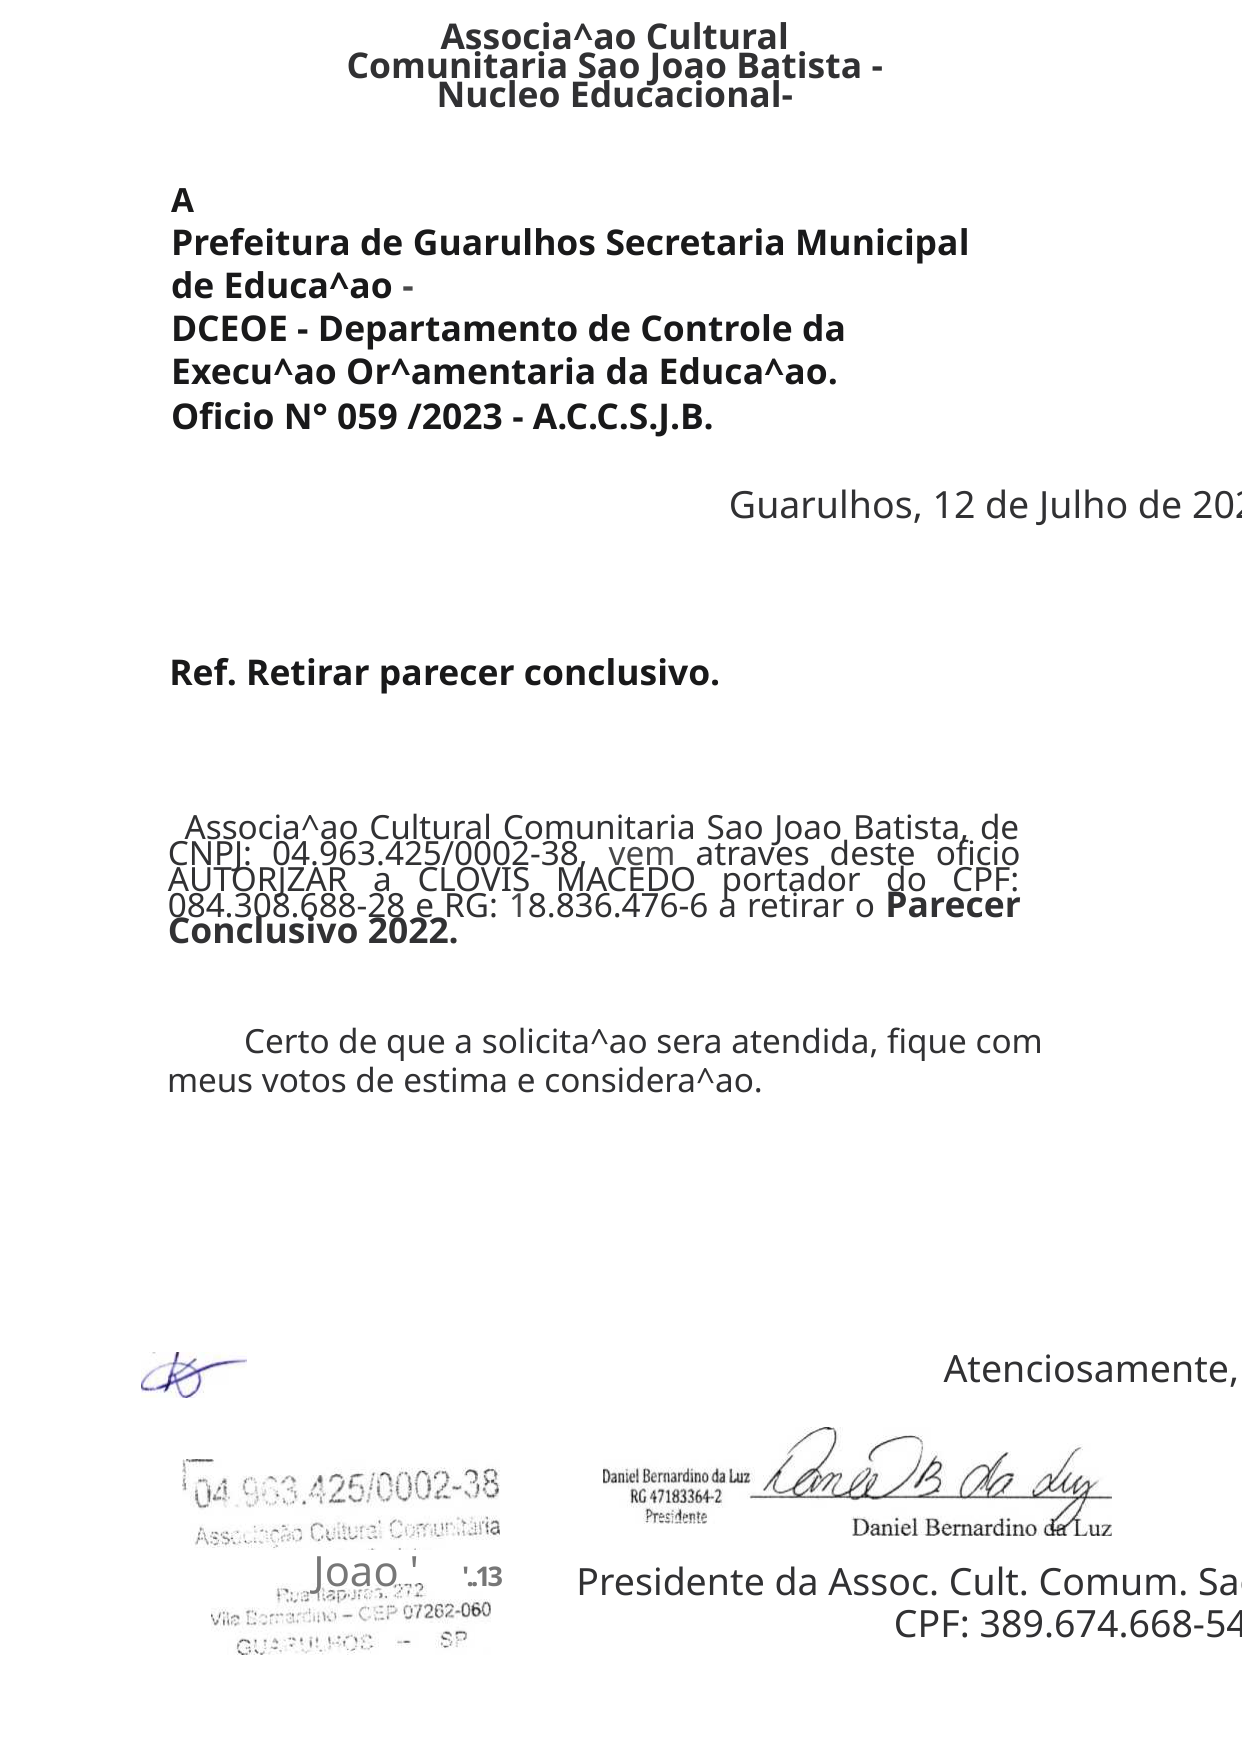

Associa^ao Cultural Comunitaria Sao Joao Batista - Nucleo Educacional-
A
Prefeitura de Guarulhos Secretaria Municipal de Educa^ao -
DCEOE - Departamento de Controle da Execu^ao Or^amentaria da Educa^ao.
Oficio N° 059 /2023 - A.C.C.S.J.B.
Guarulhos, 12 de Julho de 2023.
Ref. Retirar parecer conclusivo.
Associa^ao Cultural Comunitaria Sao Joao Batista, de CNPJ: 04.963.425/0002-38, vem atraves deste oficio AUTORJZAR a CLOVIS MACEDO portador do CPF: 084.308.688-28 e RG: 18.836.476-6 a retirar o Parecer Conclusivo 2022.
Certo de que a solicita^ao sera atendida, fique com meus votos de estima e considera^ao.
Atenciosamente,
Joao ' '..13
Presidente da Assoc. Cult. Comum. Sao Joao Batista.
CPF: 389.674.668-54